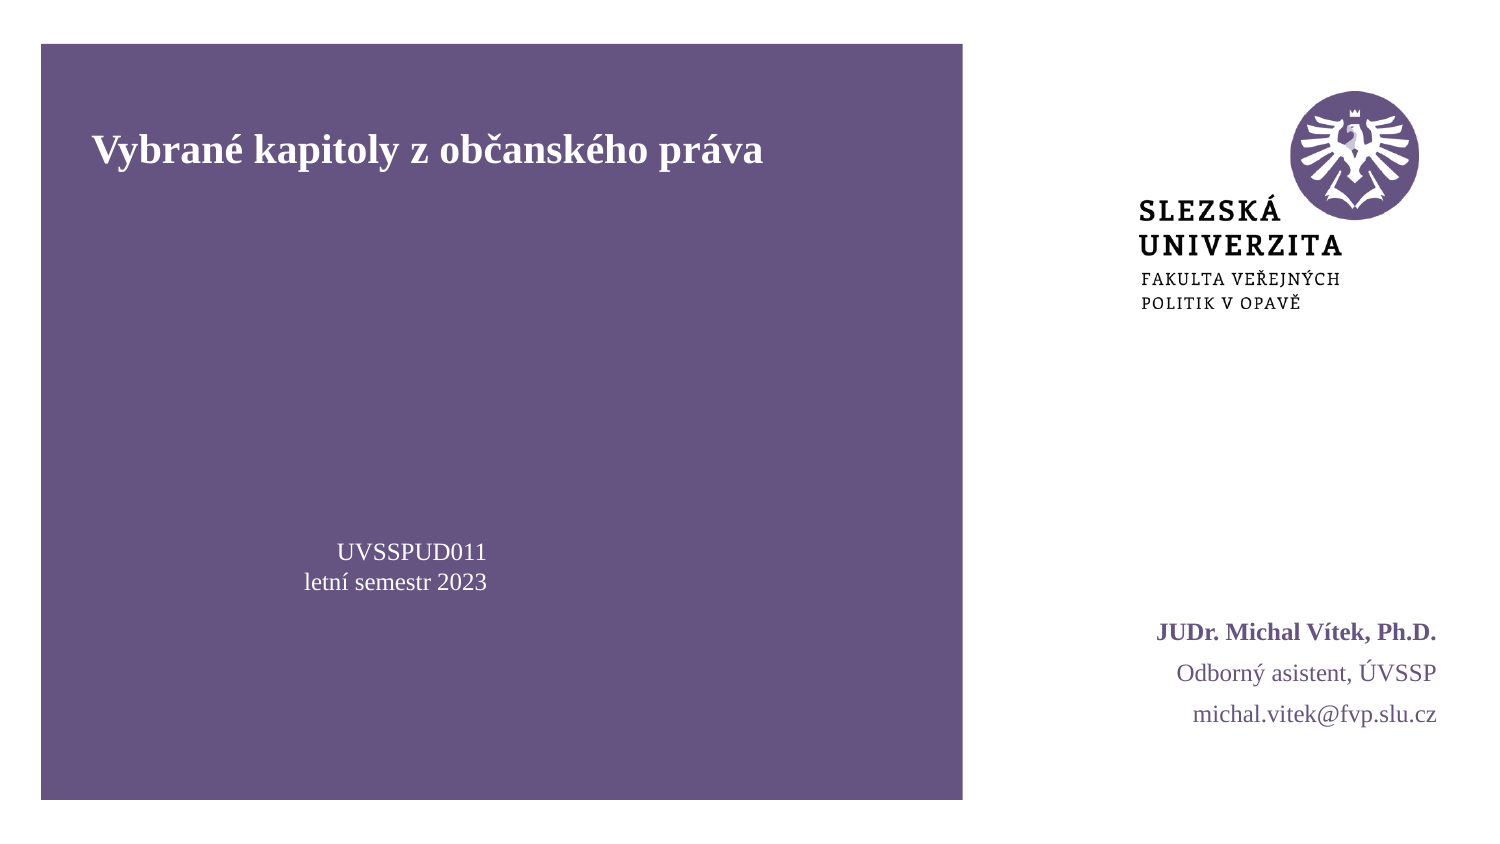

# Vybrané kapitoly z občanského práva
UVSSPUD011
letní semestr 2023
JUDr. Michal Vítek, Ph.D.
Odborný asistent, ÚVSSP
michal.vitek@fvp.slu.cz